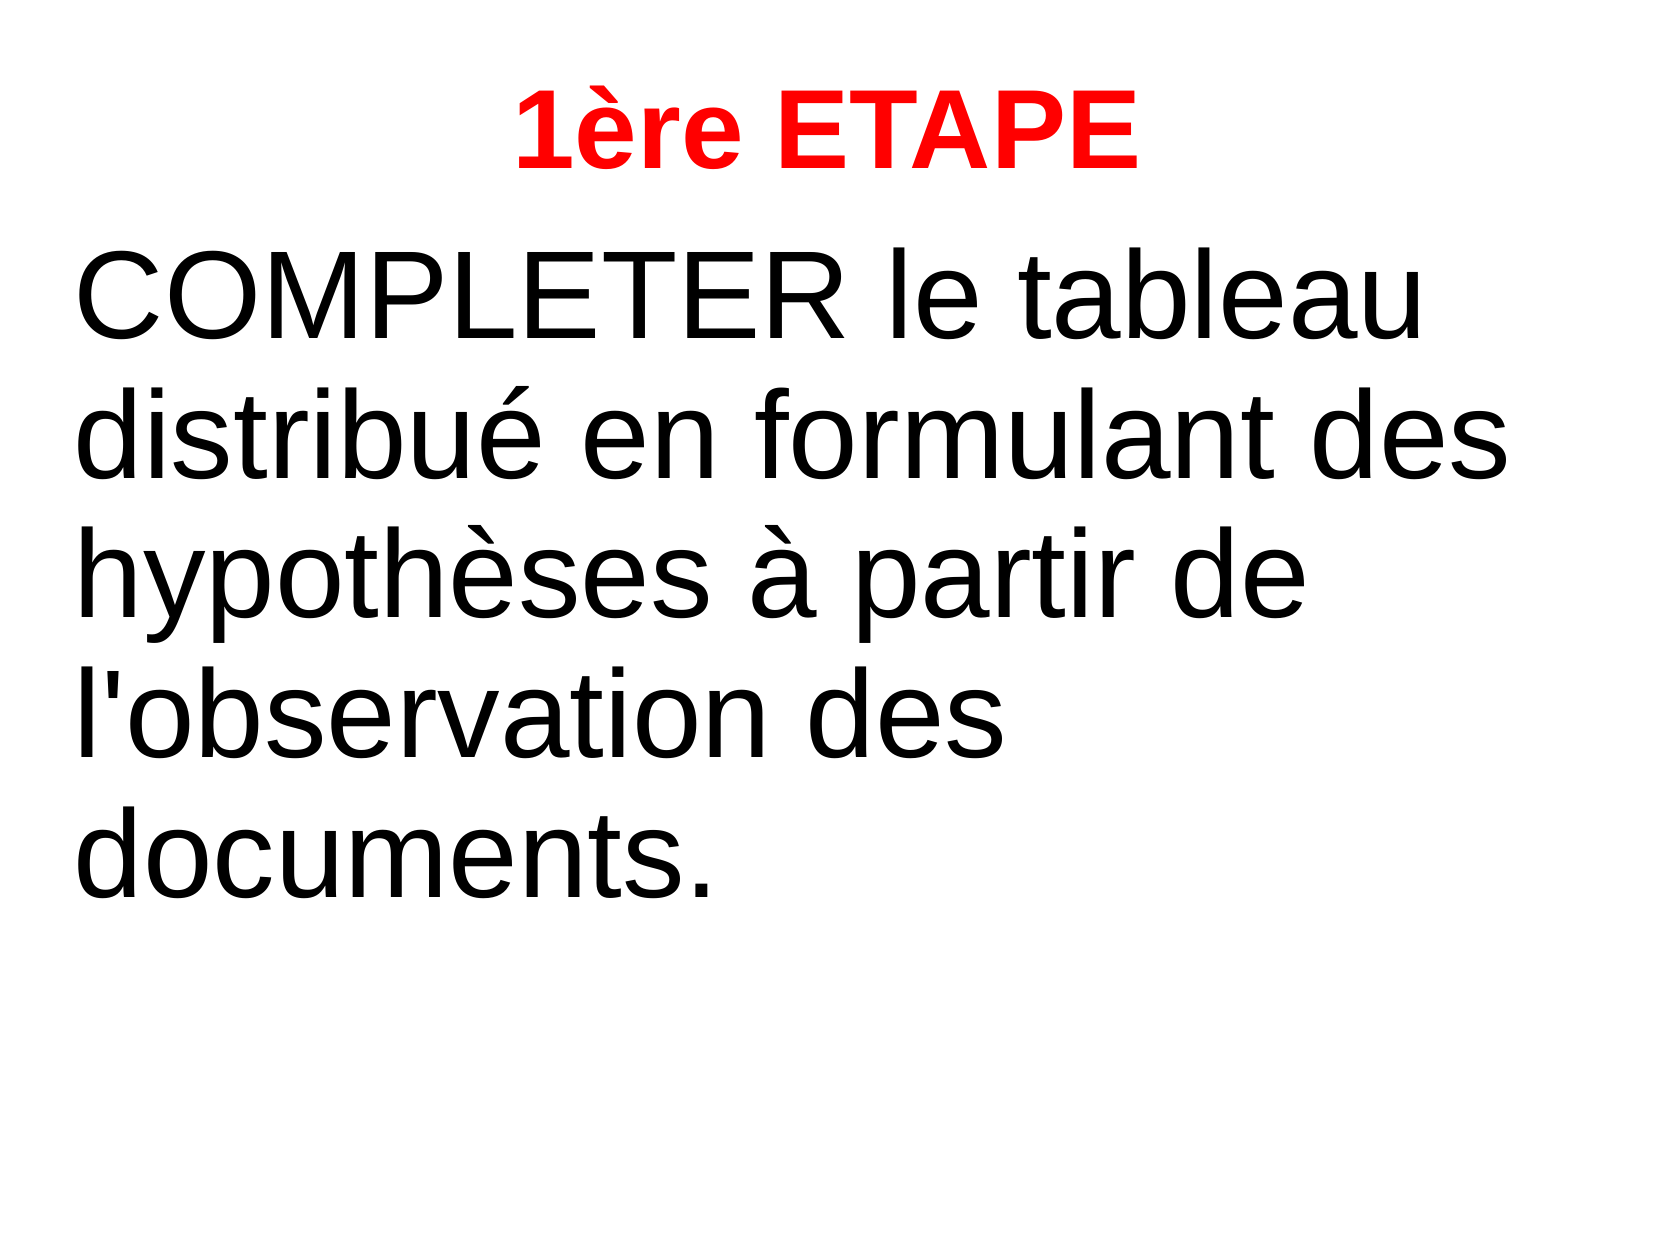

1ère ETAPE
COMPLETER le tableau distribué en formulant des hypothèses à partir de l'observation des documents.